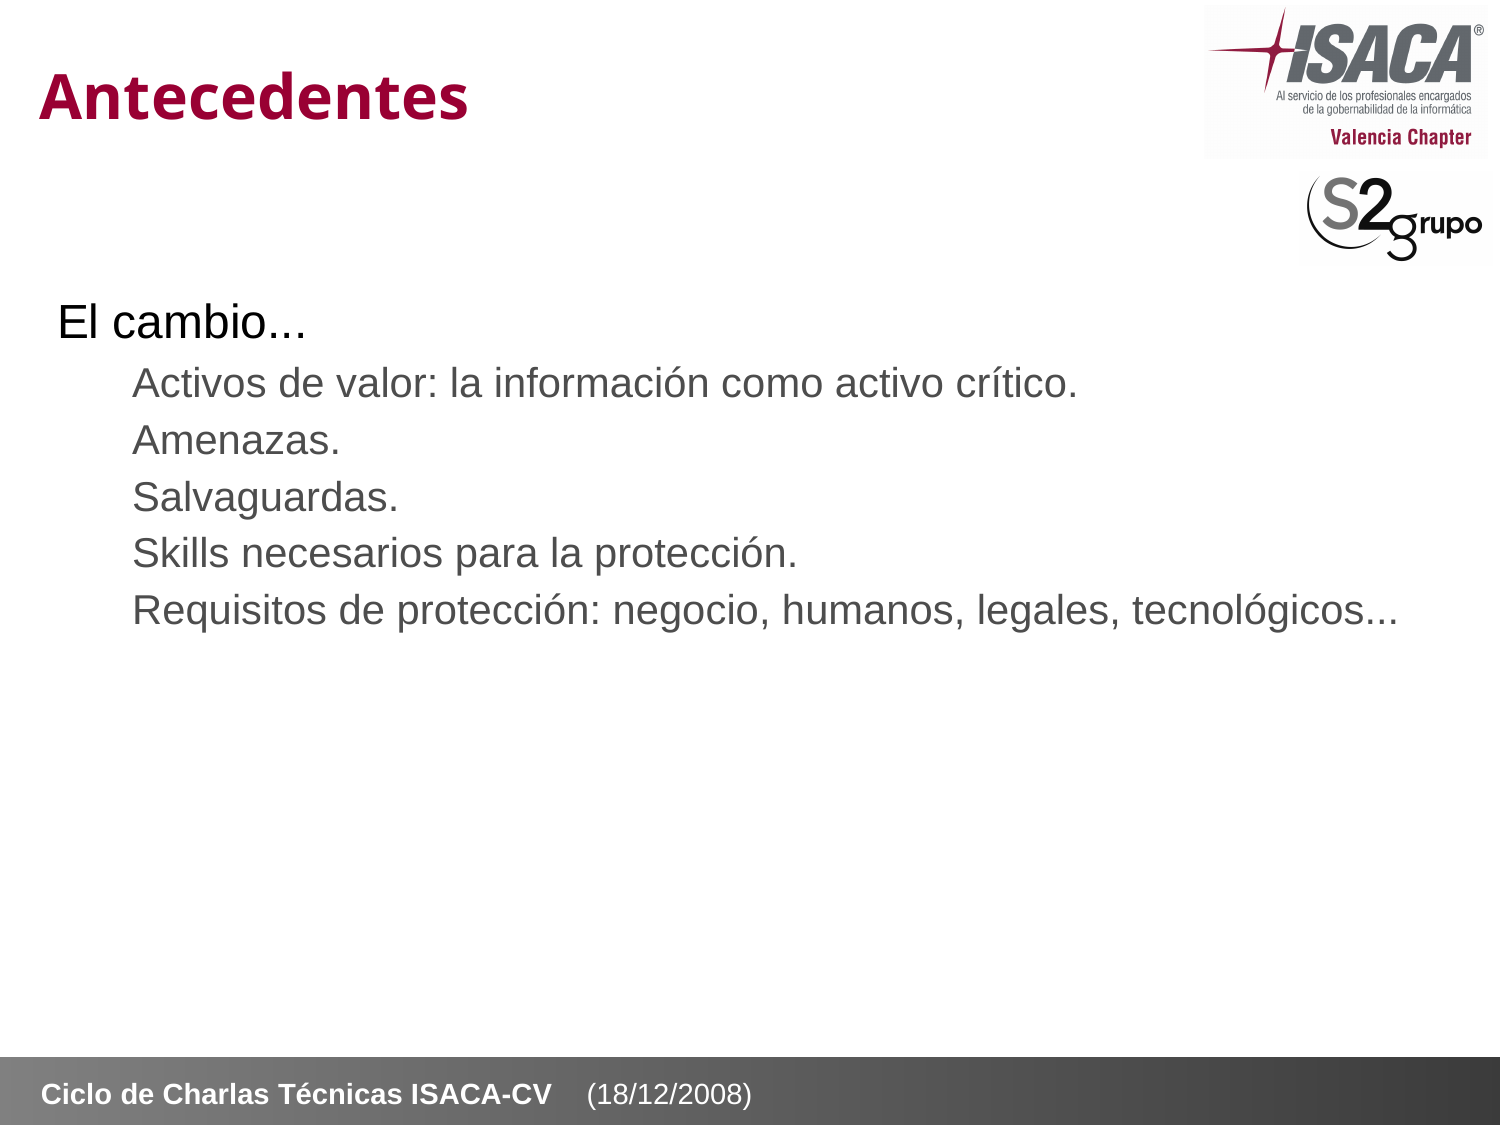

Antecedentes
# El cambio...
Activos de valor: la información como activo crítico.
Amenazas.
Salvaguardas.
Skills necesarios para la protección.
Requisitos de protección: negocio, humanos, legales, tecnológicos...